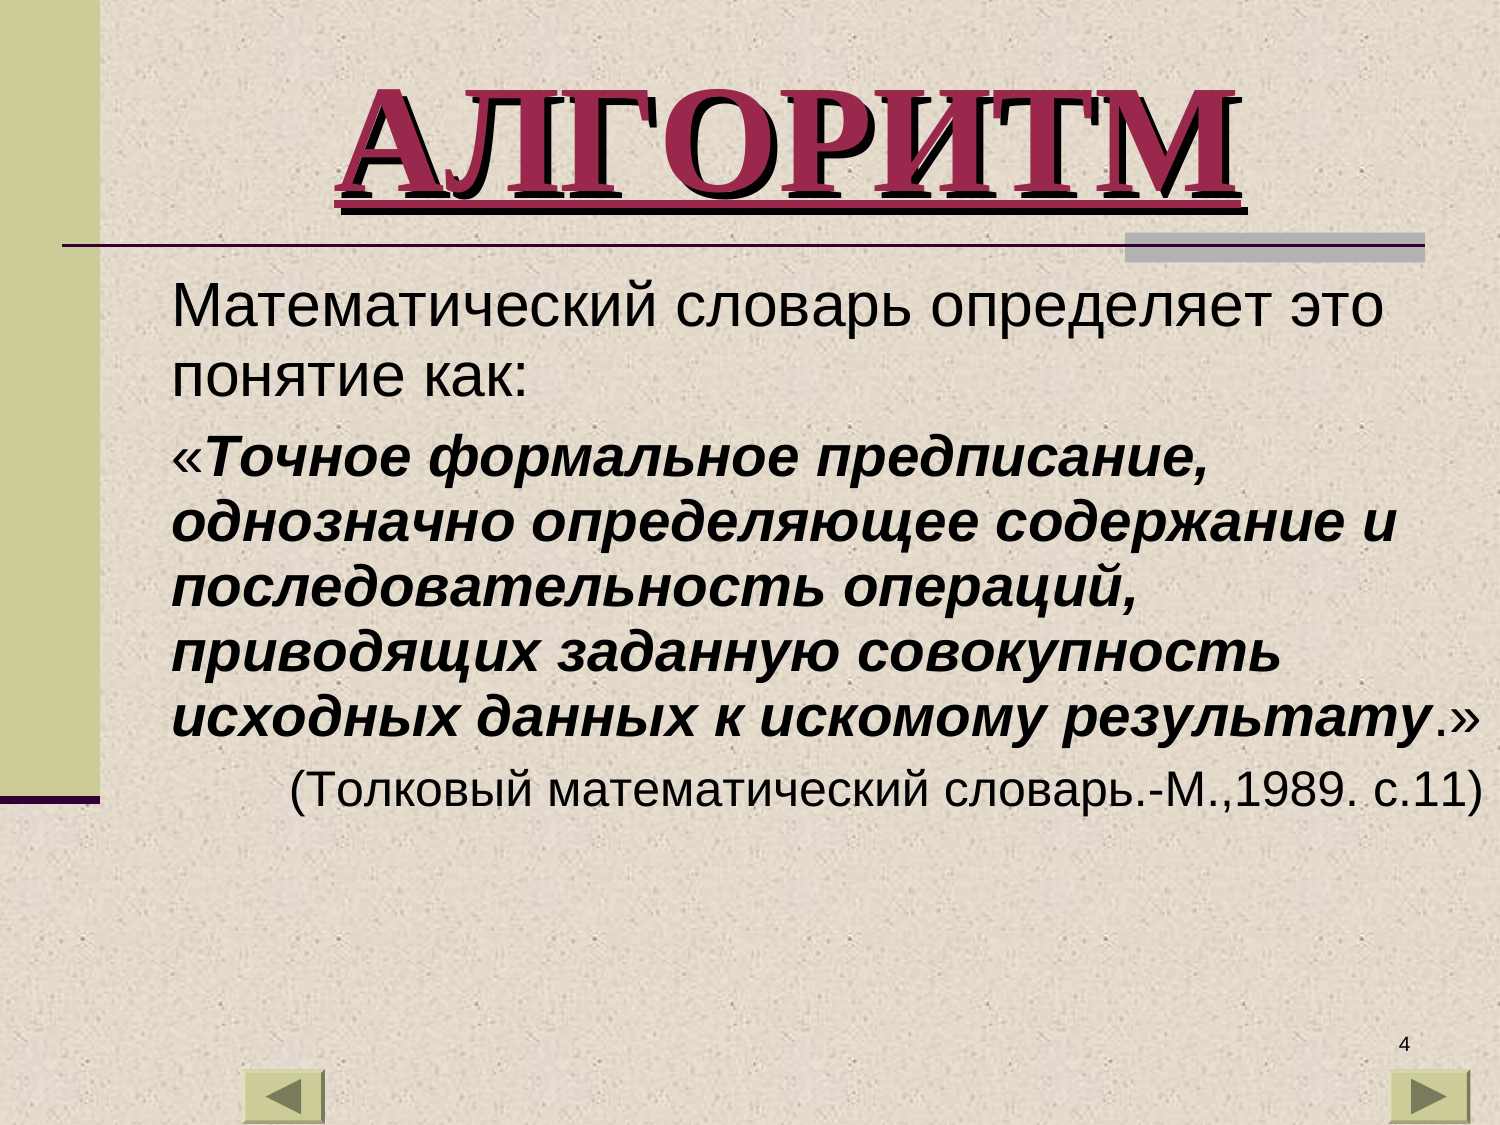

# АЛГОРИТМ
	Математический словарь определяет это понятие как:
	«Точное формальное предписание, однозначно определяющее содержание и последовательность операций, приводящих заданную совокупность исходных данных к искомому результату.»
(Толковый математический словарь.-М.,1989. с.11)
4